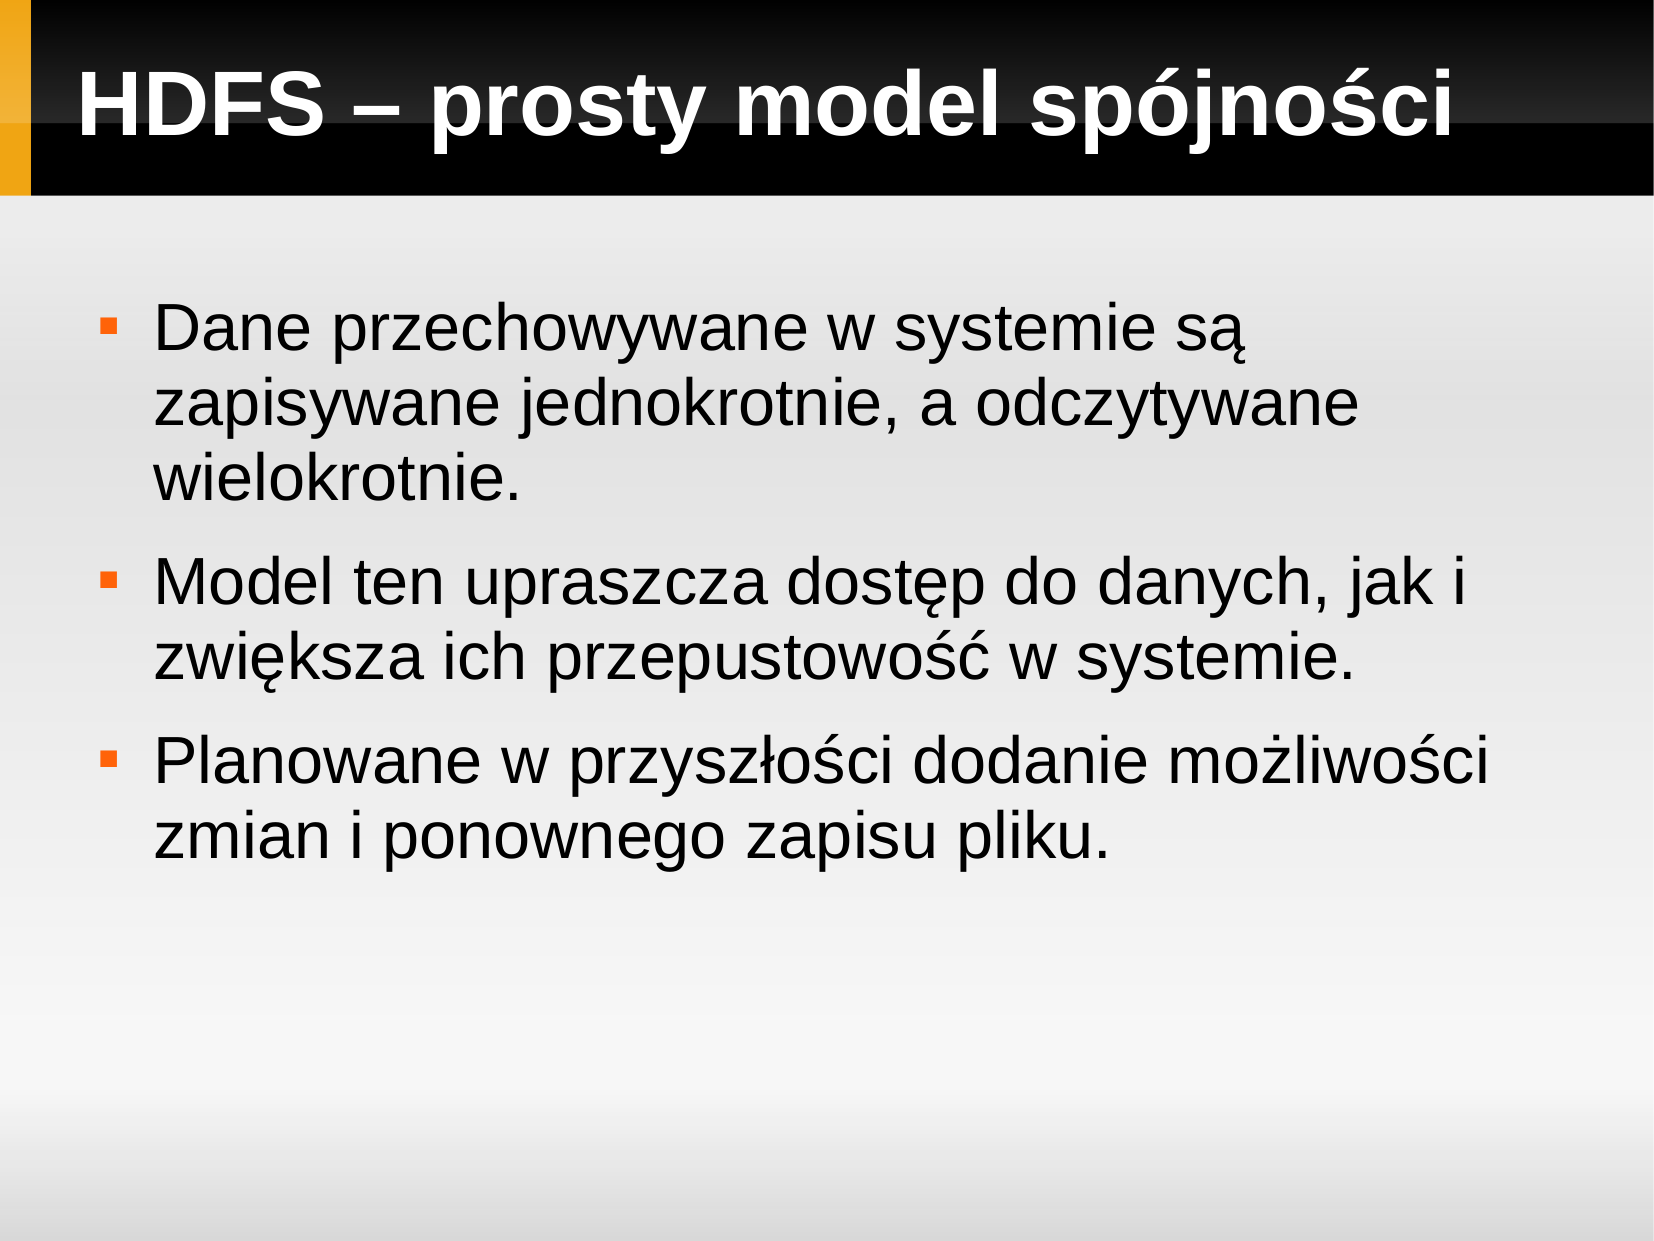

#
HDFS – prosty model spójności
Dane przechowywane w systemie są zapisywane jednokrotnie, a odczytywane wielokrotnie.
Model ten upraszcza dostęp do danych, jak i zwiększa ich przepustowość w systemie.
Planowane w przyszłości dodanie możliwości zmian i ponownego zapisu pliku.